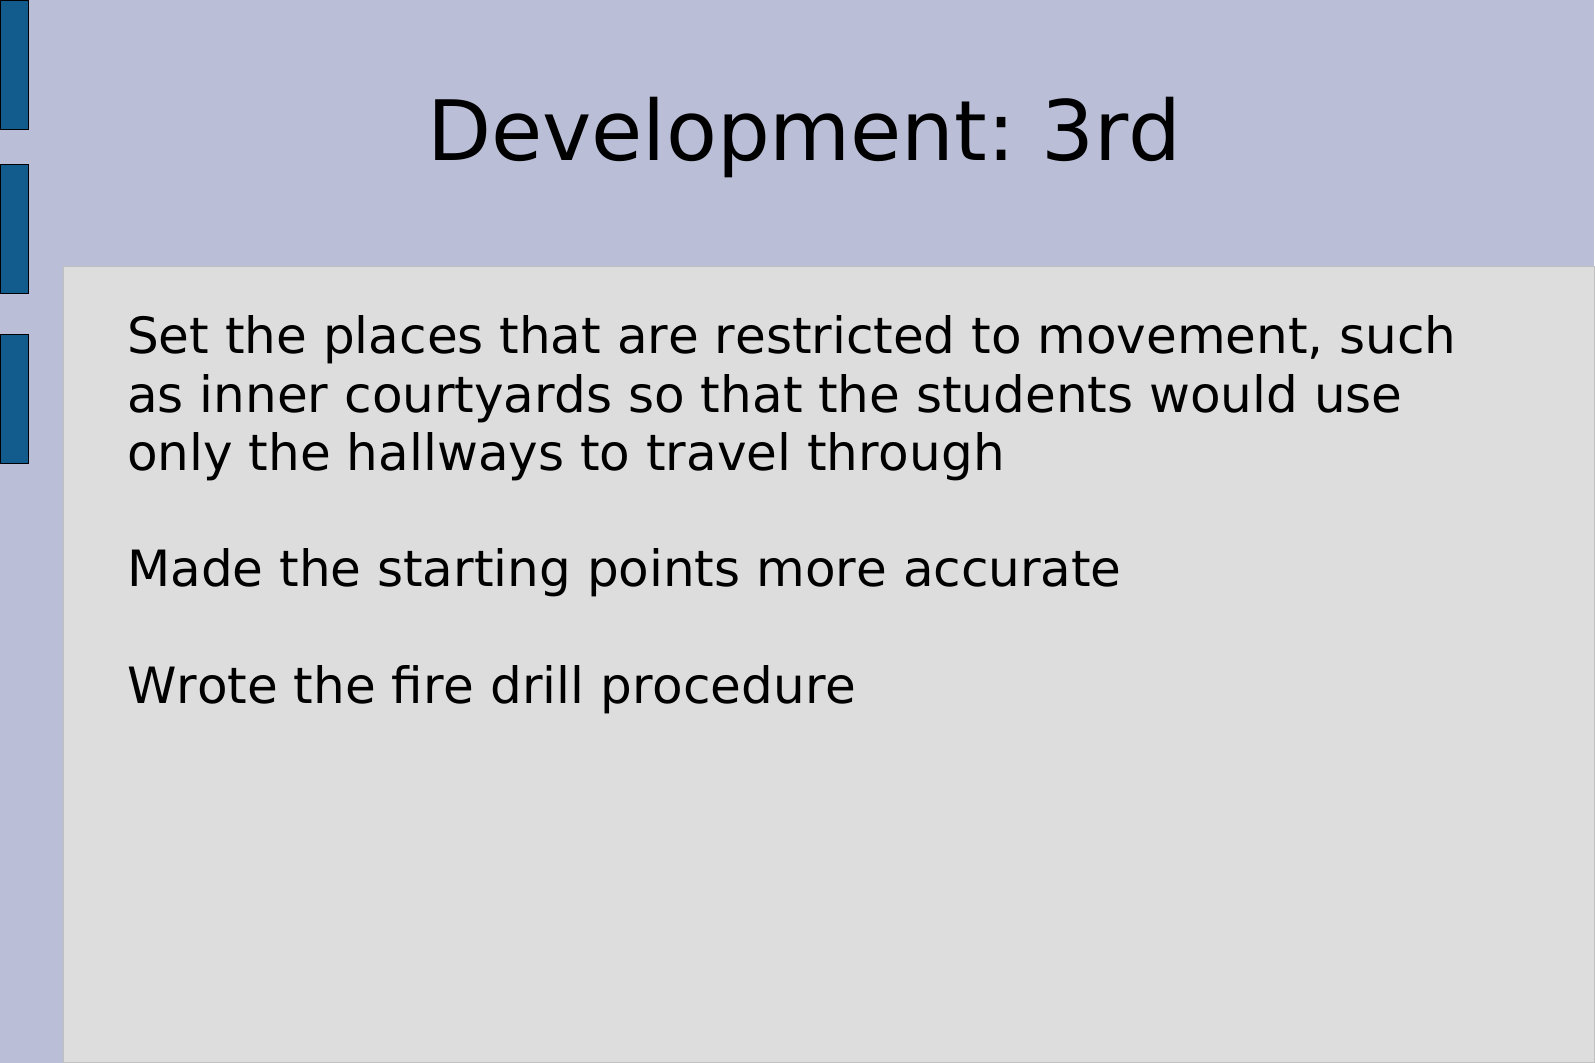

Development: 3rd
Set the places that are restricted to movement, such as inner courtyards so that the students would use only the hallways to travel through
Made the starting points more accurate
Wrote the fire drill procedure